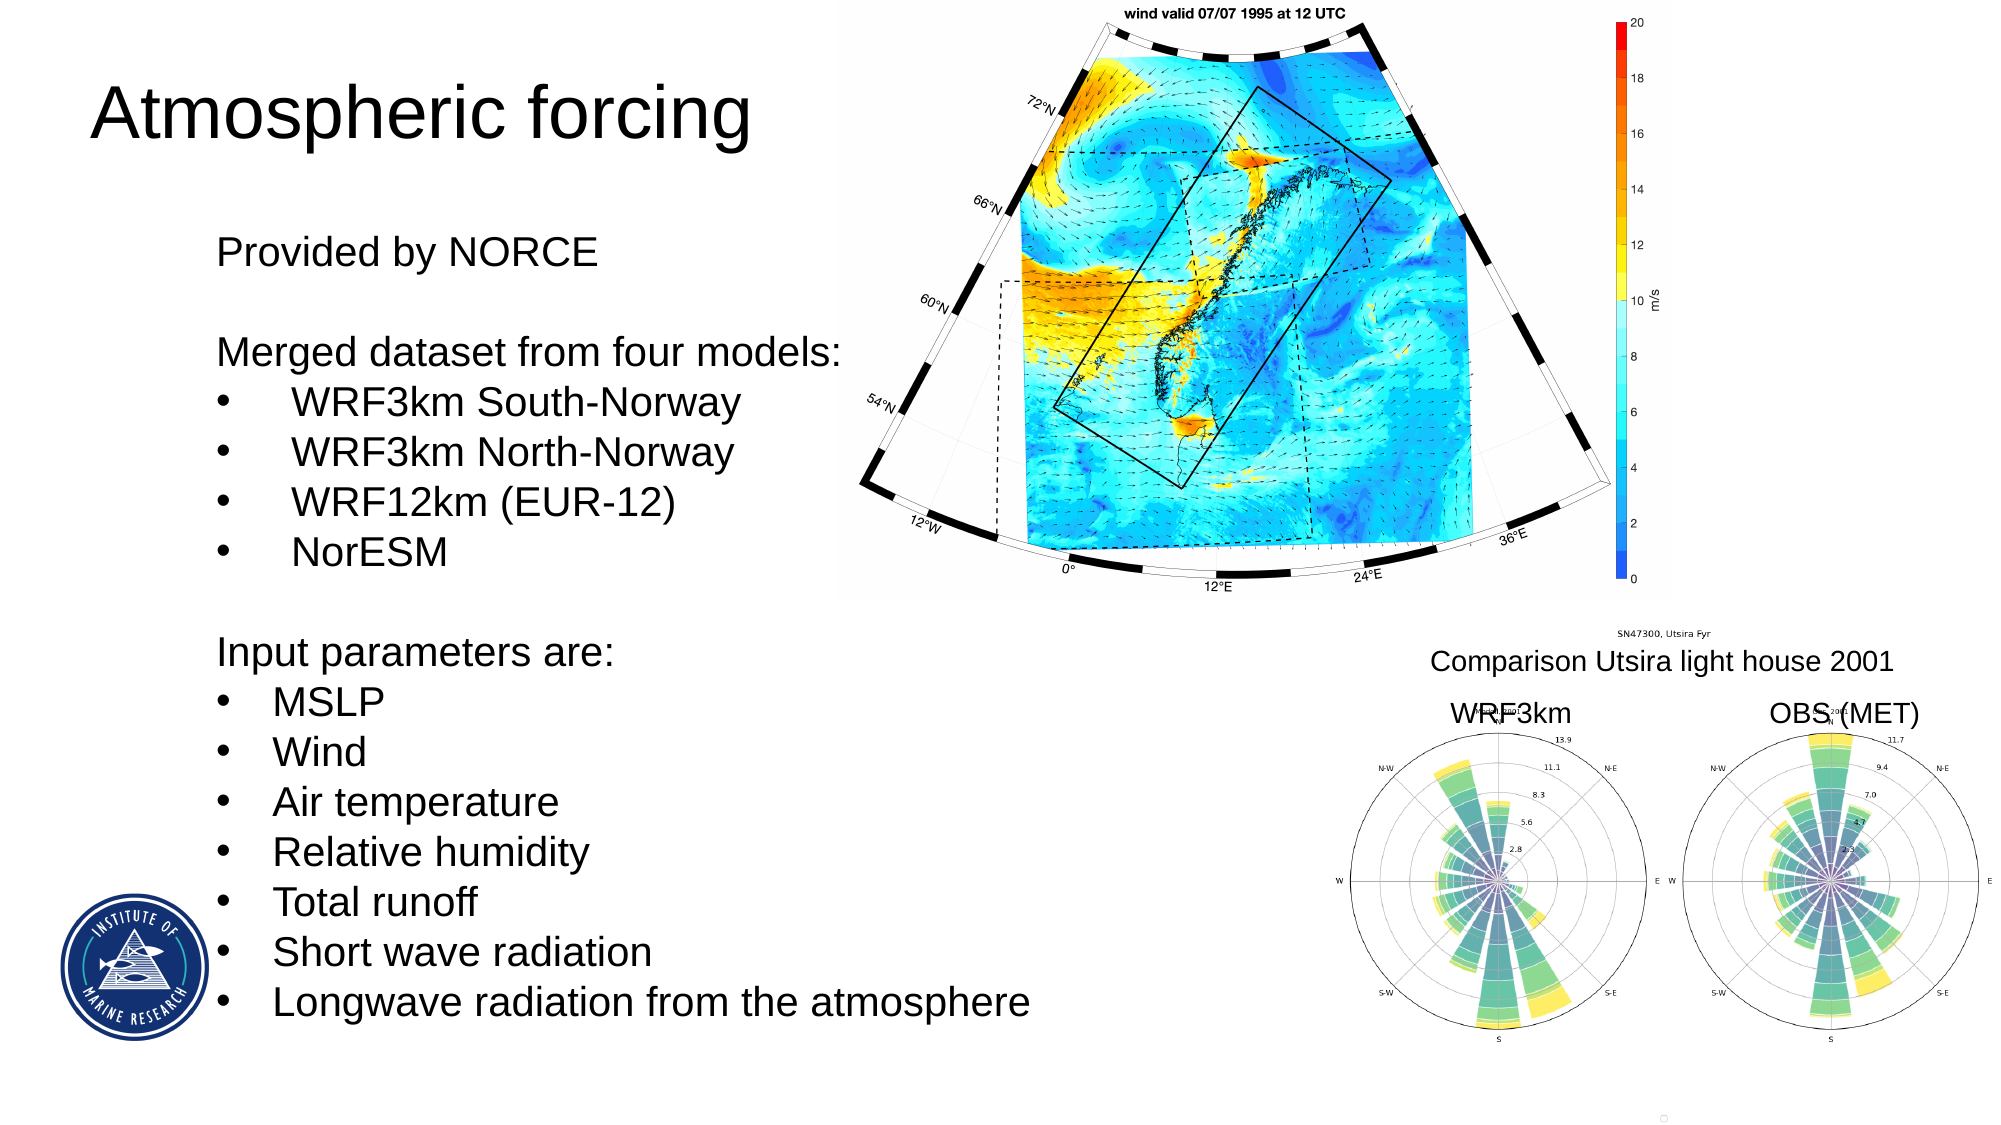

Atmospheric forcing
Provided by NORCE
Merged dataset from four models:
WRF3km South-Norway
WRF3km North-Norway
WRF12km (EUR-12)
NorESM
Input parameters are:
MSLP
Wind
Air temperature
Relative humidity
Total runoff
Short wave radiation
Longwave radiation from the atmosphere
Comparison Utsira light house 2001
WRF3km OBS (MET)